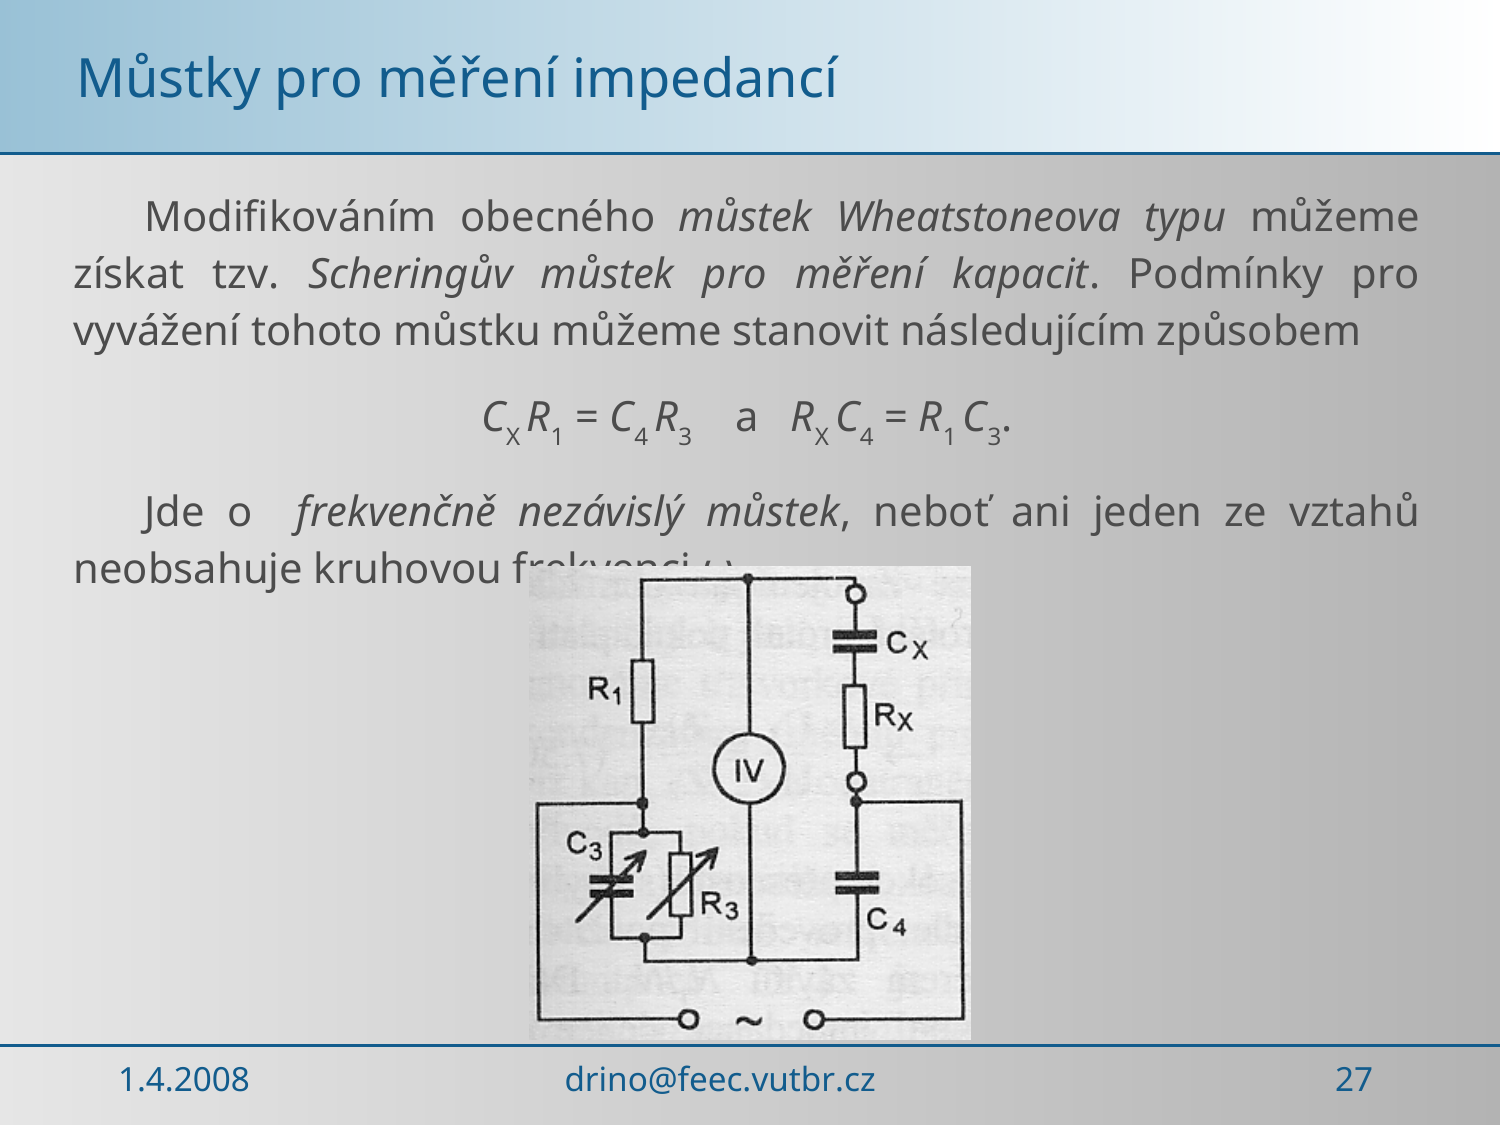

# Můstky pro měření impedancí
Modifikováním obecného můstek Wheatstoneova typu můžeme získat tzv. Scheringův můstek pro měření kapacit. Podmínky pro vyvážení tohoto můstku můžeme stanovit následujícím způsobem
CX R1 = C4 R3 a RX C4 = R1 C3.
Jde o frekvenčně nezávislý můstek, neboť ani jeden ze vztahů neobsahuje kruhovou frekvenci ω.
1.4.2008
drino@feec.vutbr.cz